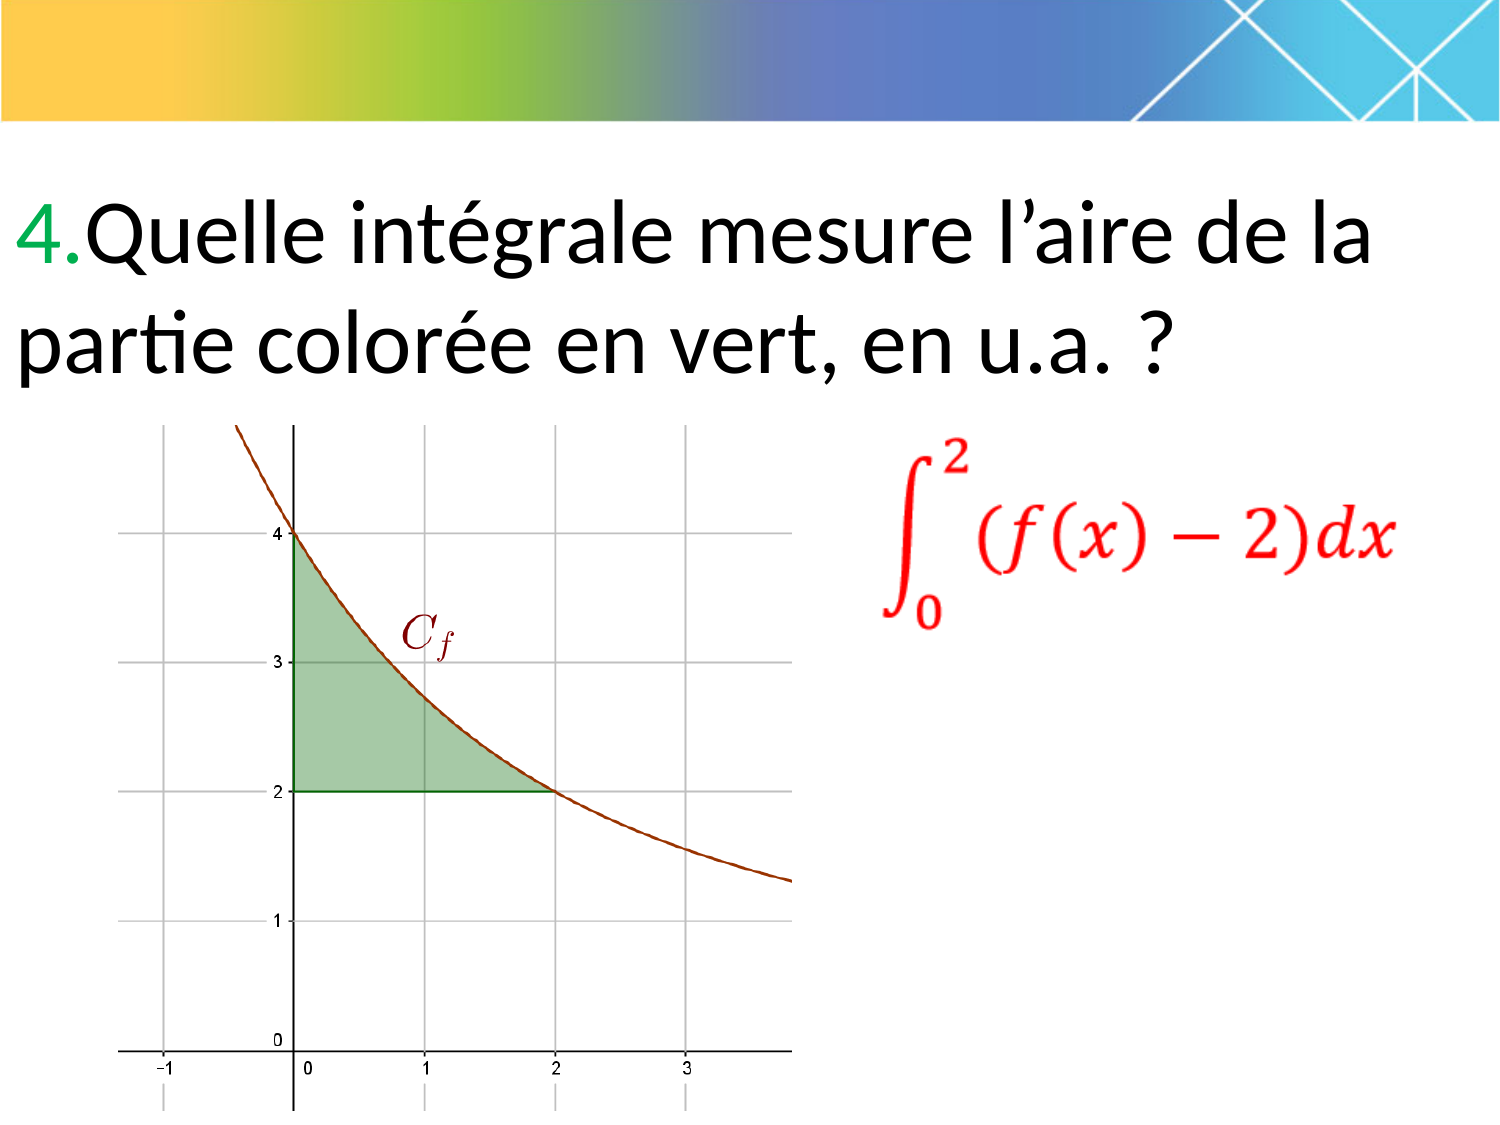

# Quelle intégrale mesure l’aire de la partie colorée en vert, en u.a. ?